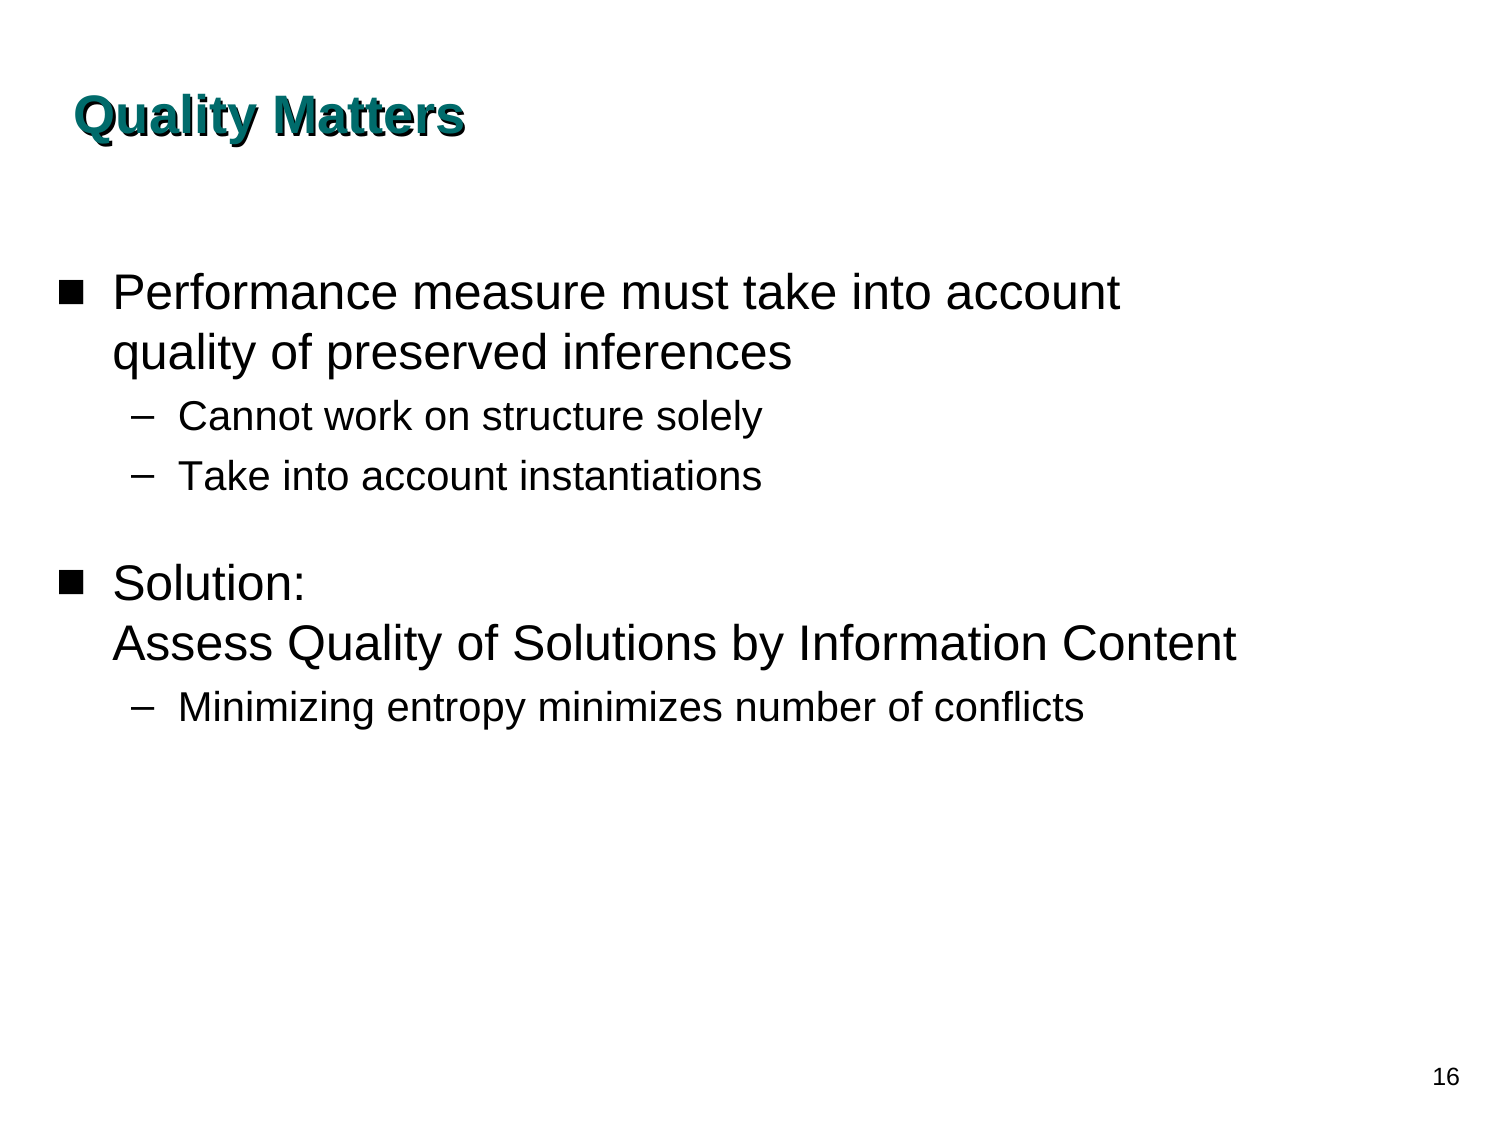

# Quality Matters
Performance measure must take into account
quality of preserved inferences
Cannot work on structure solely
Take into account instantiations
Solution:
Assess Quality of Solutions by Information Content
Minimizing entropy minimizes number of conflicts
16